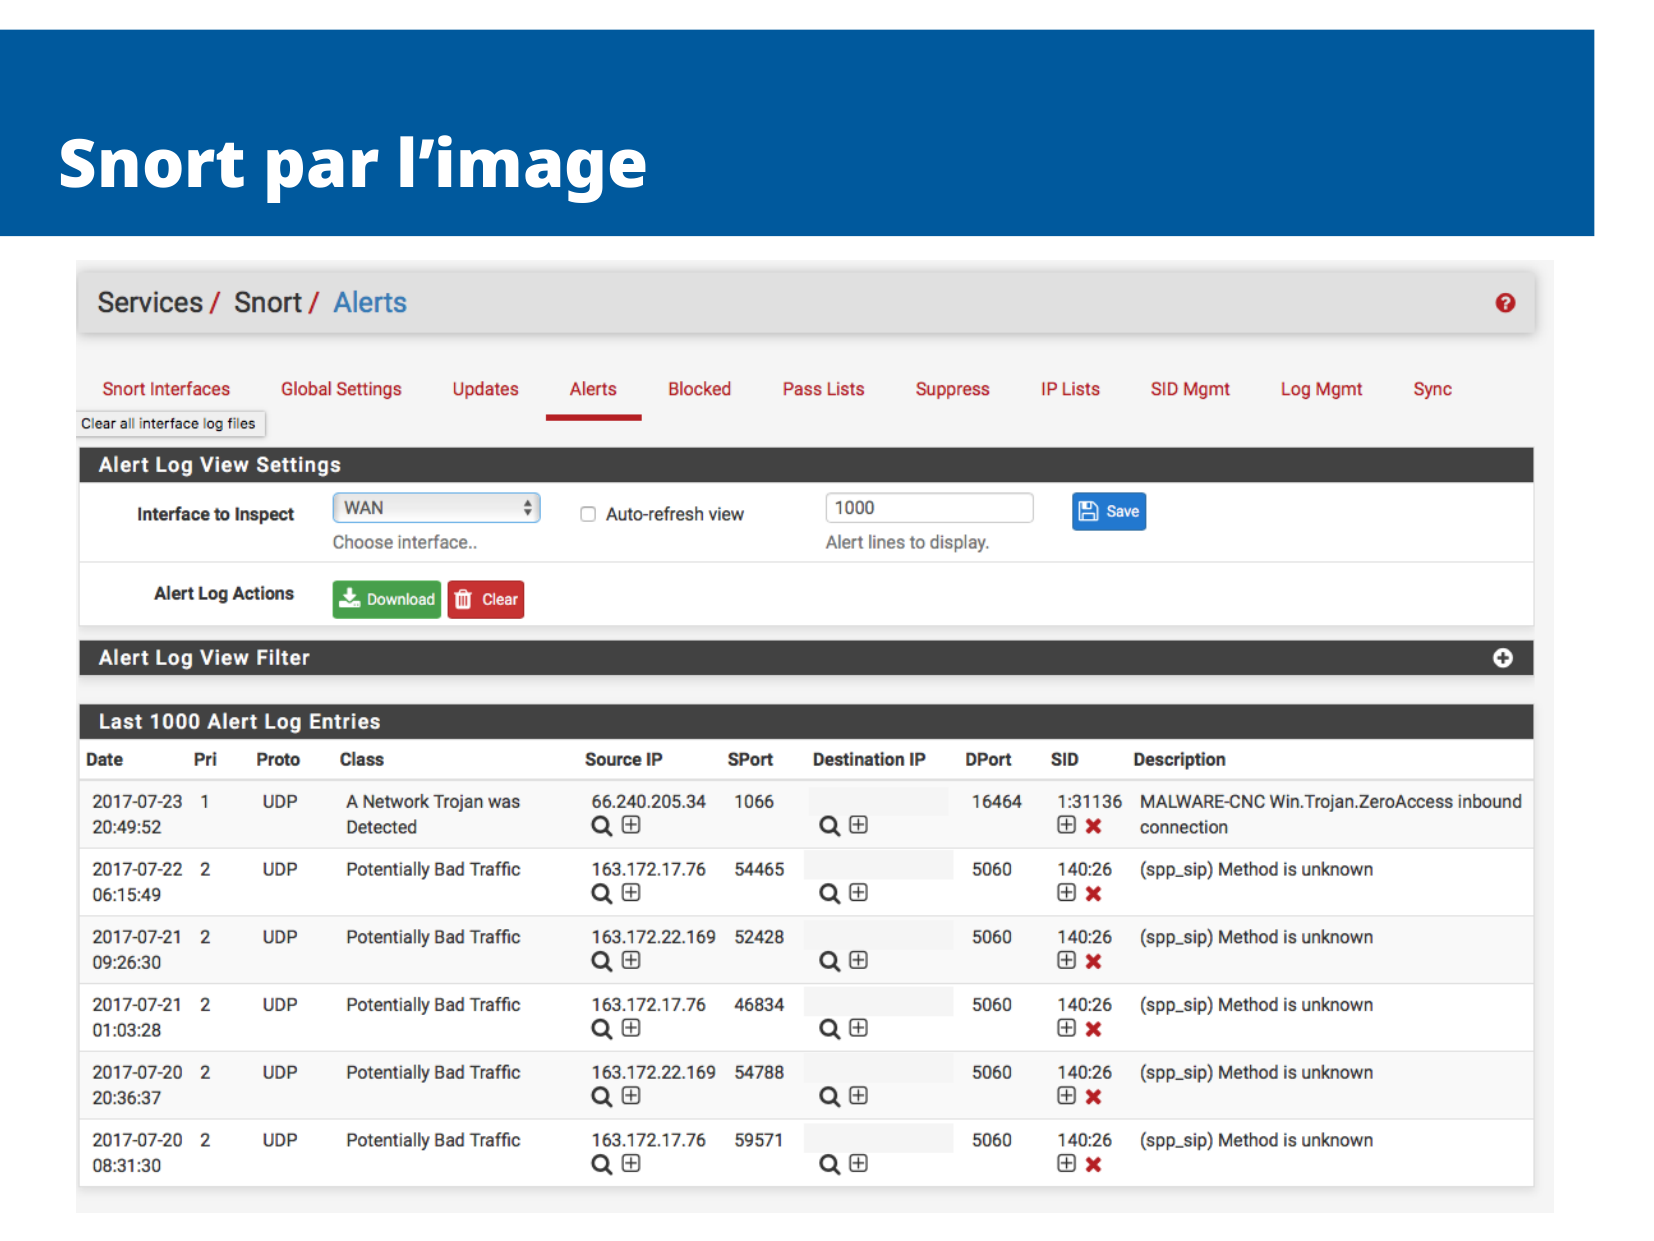

# Snort par l’image
102
blog.lrdf.fr - Licence CC-BY-NC-SA